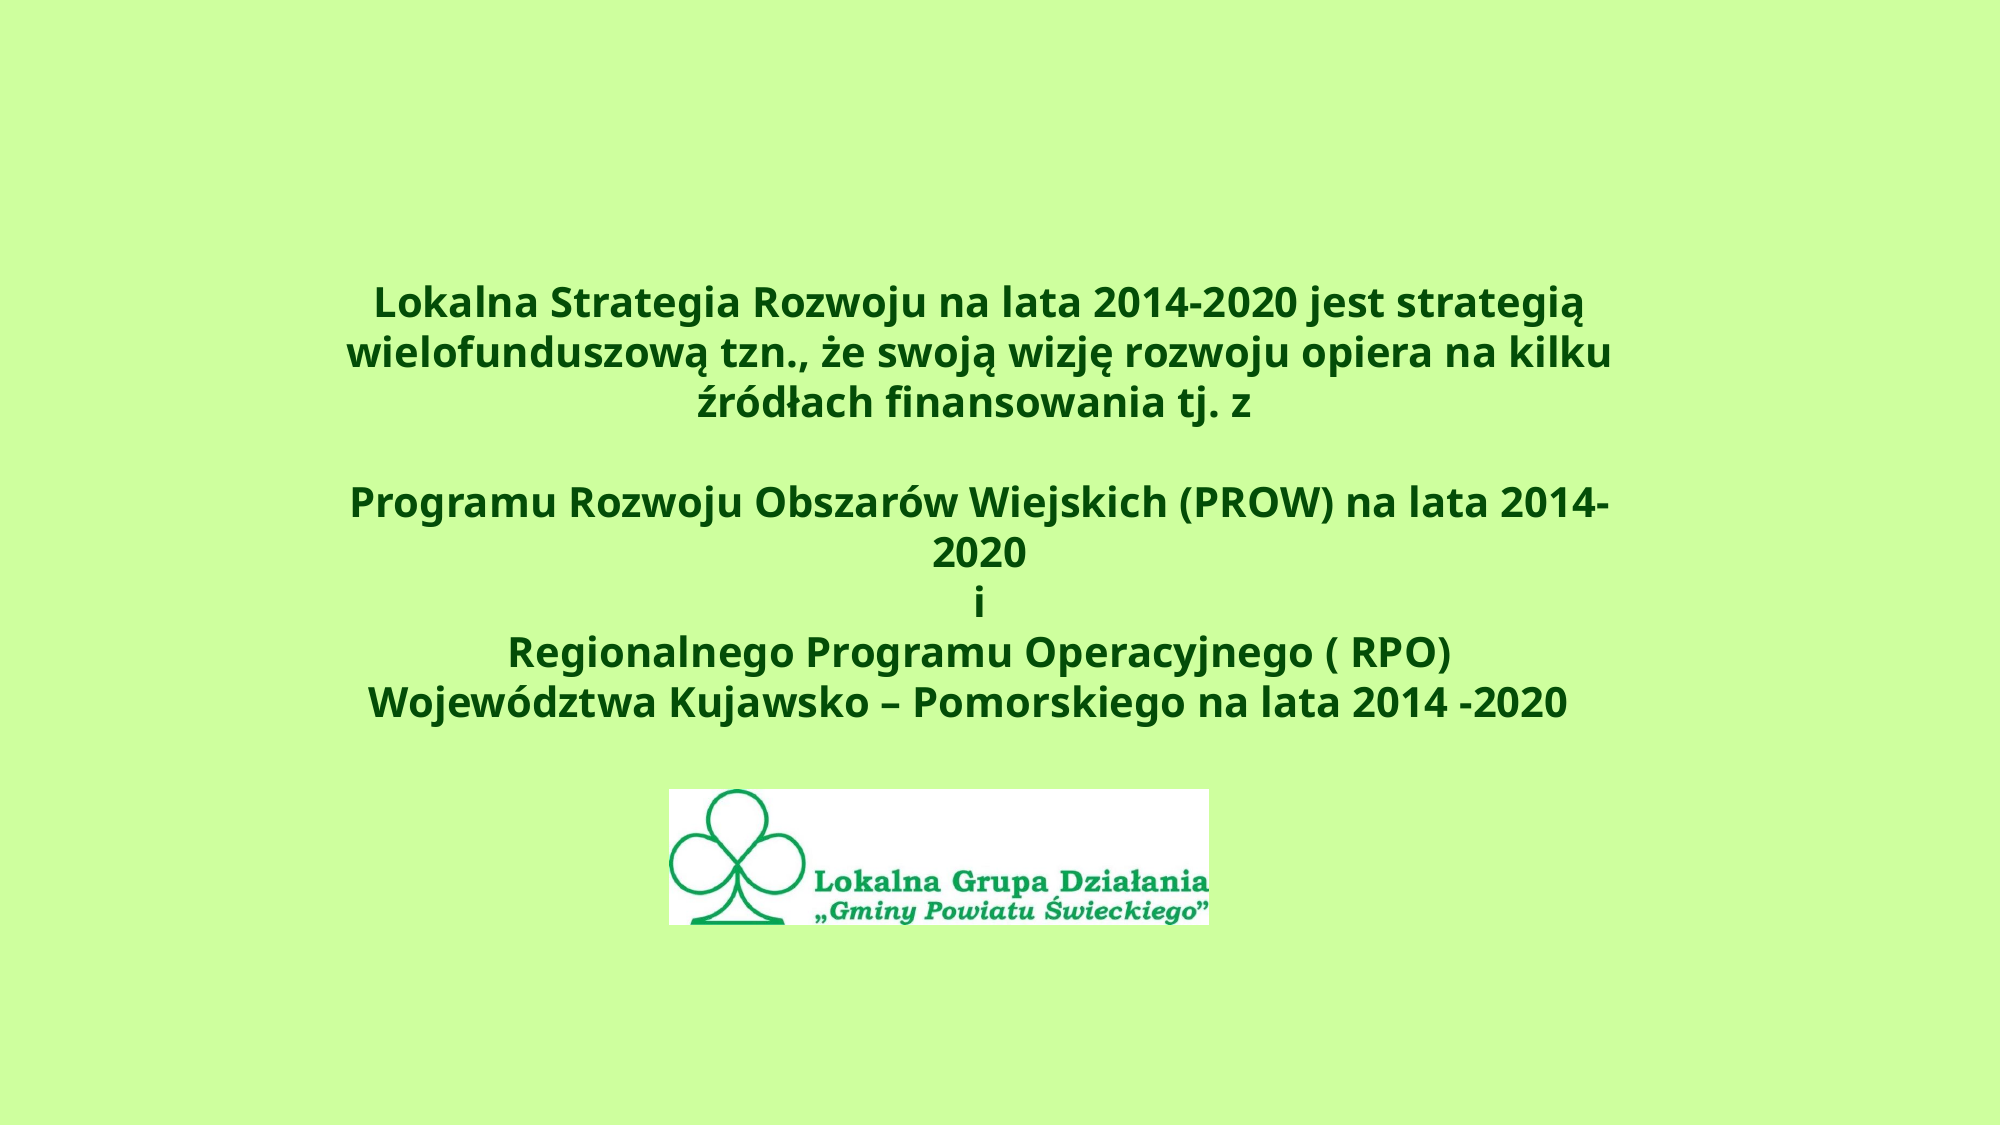

# Lokalna Strategia Rozwoju na lata 2014-2020 jest strategią wielofunduszową tzn., że swoją wizję rozwoju opiera na kilku źródłach finansowania tj. z Programu Rozwoju Obszarów Wiejskich (PROW) na lata 2014-2020 i Regionalnego Programu Operacyjnego ( RPO) Województwa Kujawsko – Pomorskiego na lata 2014 -2020